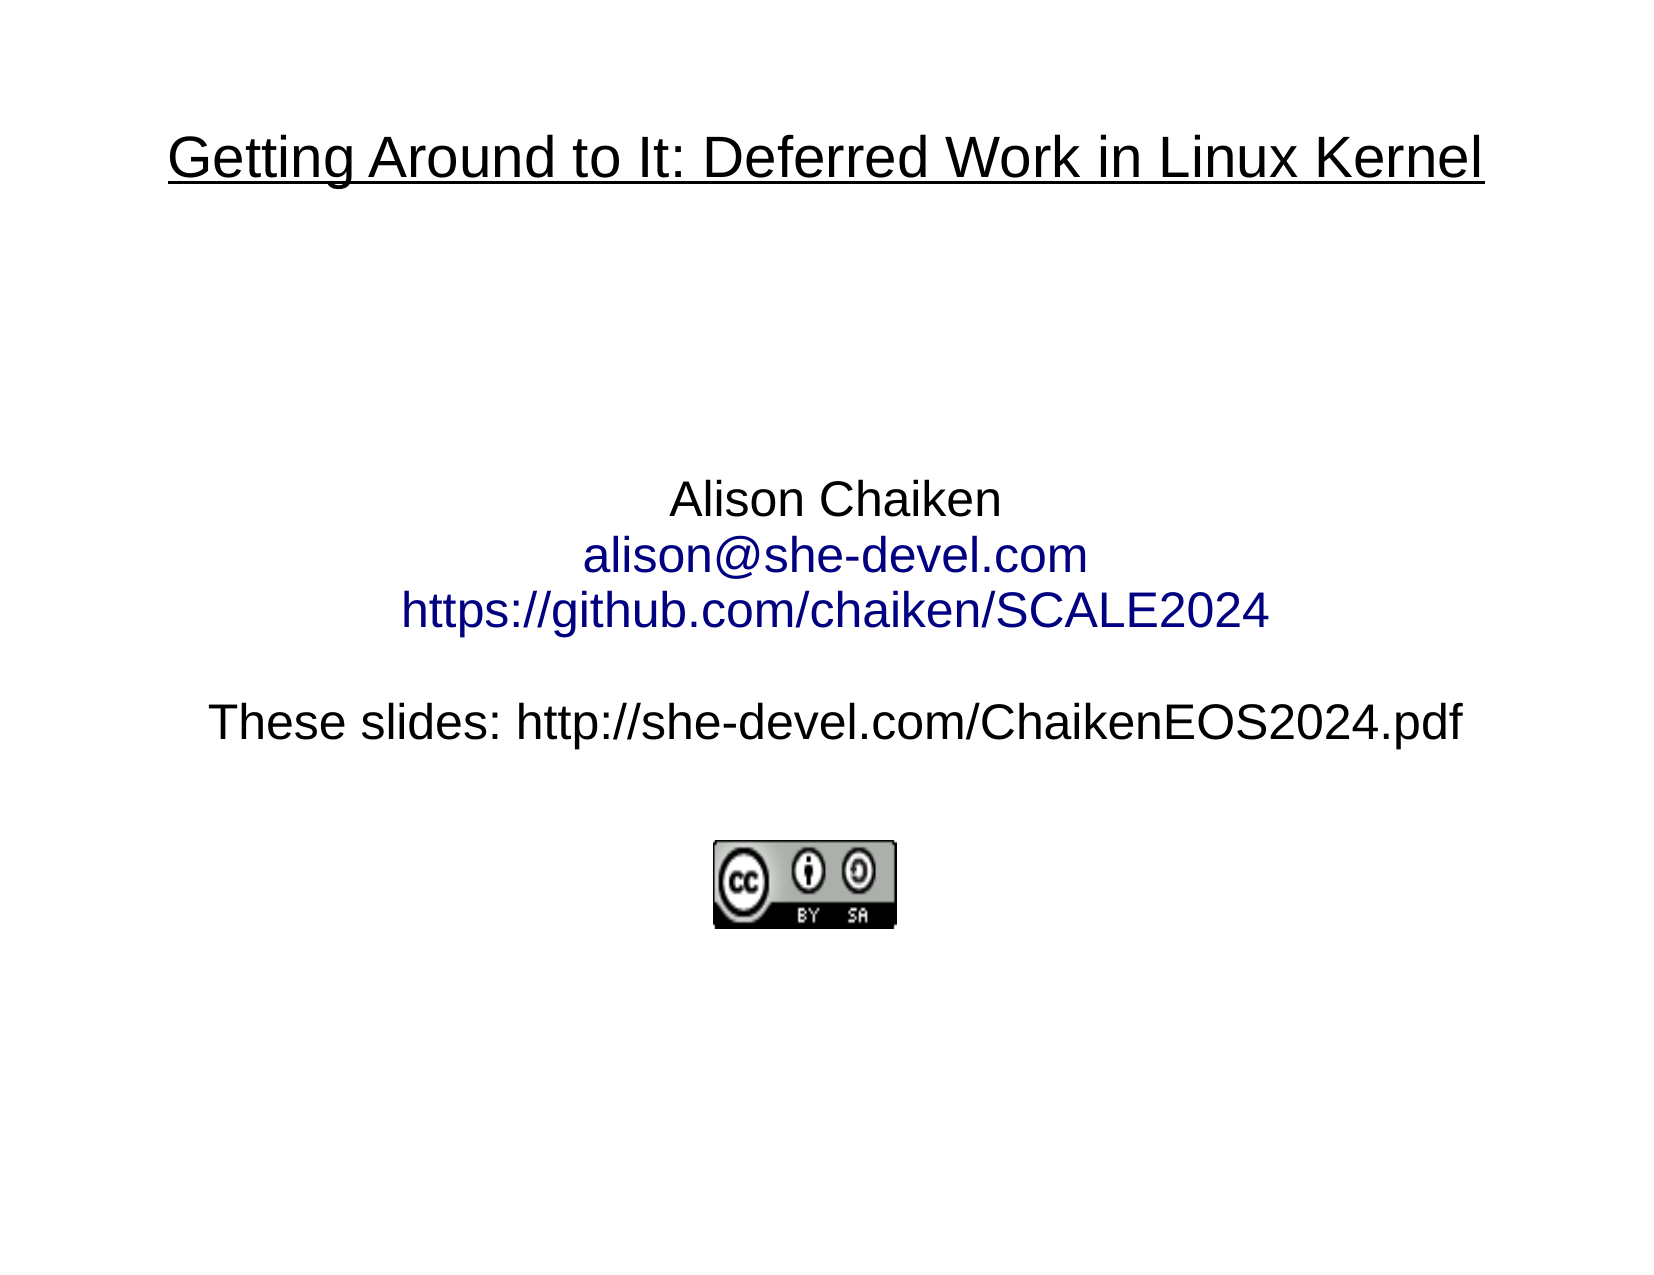

# Getting Around to It: Deferred Work in Linux Kernel
Alison Chaiken
alison@she-devel.com
https://github.com/chaiken/SCALE2024
These slides: http://she-devel.com/ChaikenEOS2024.pdf